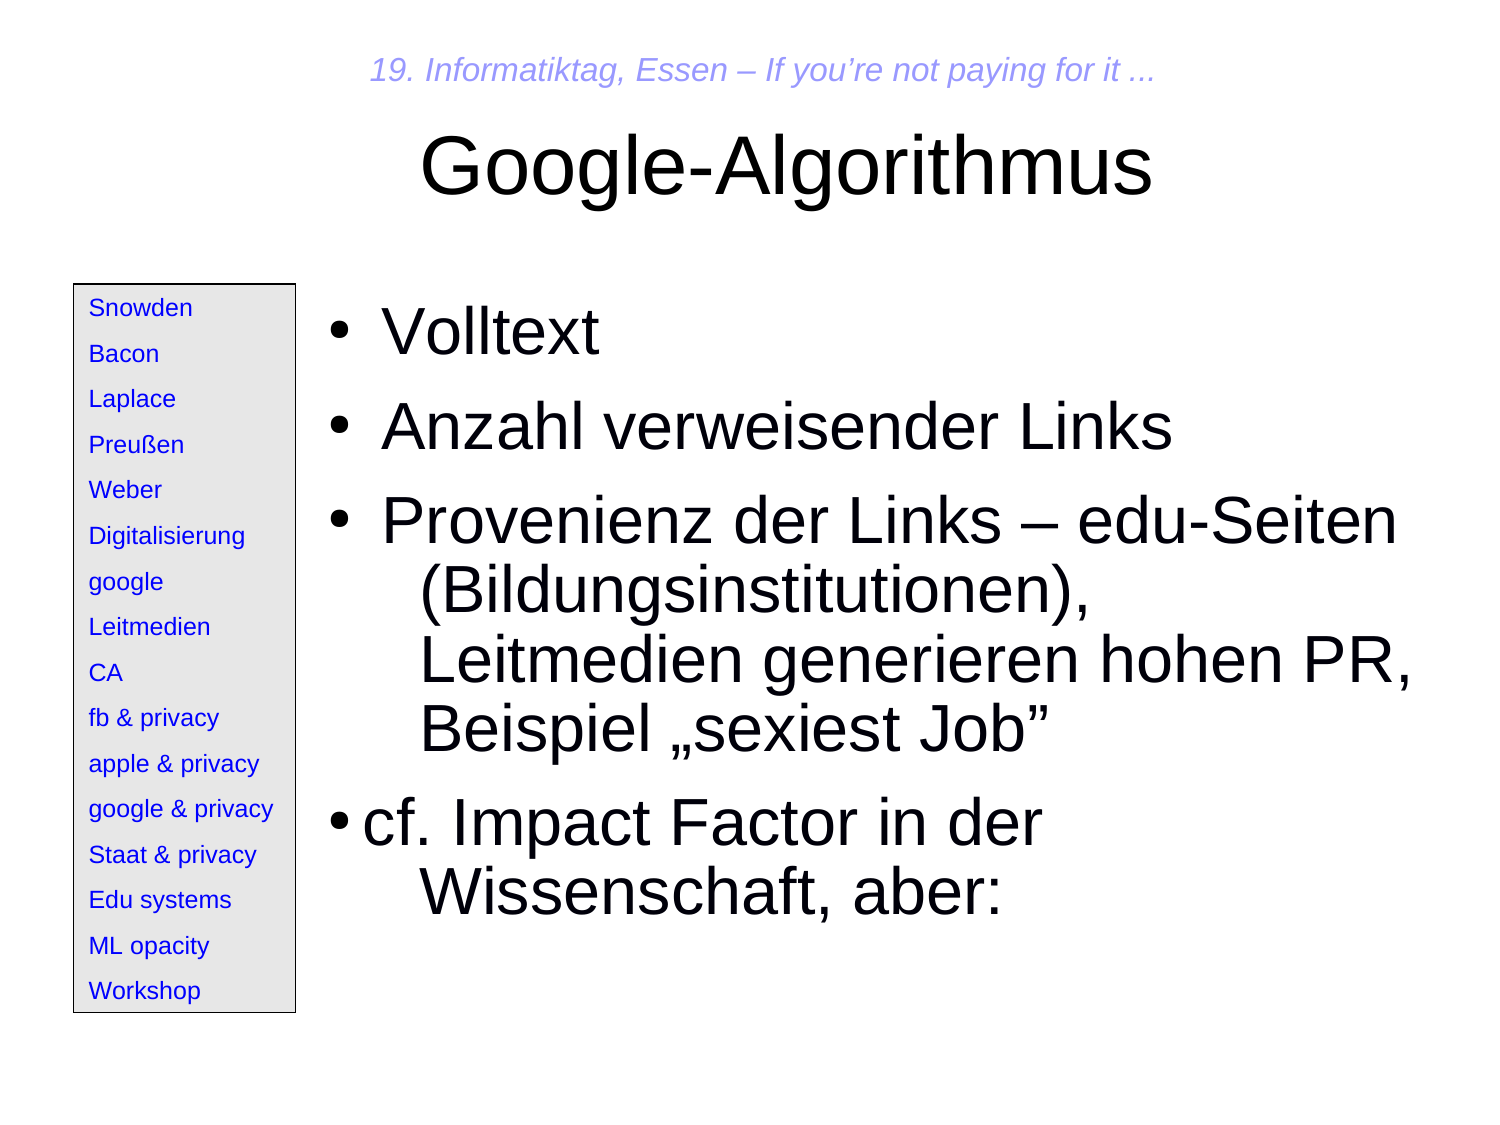

# Google-Algorithmus
 Volltext
 Anzahl verweisender Links
 Provenienz der Links – edu-Seiten (Bildungsinstitutionen), Leitmedien generieren hohen PR, Beispiel „sexiest Job”
cf. Impact Factor in der Wissenschaft, aber: